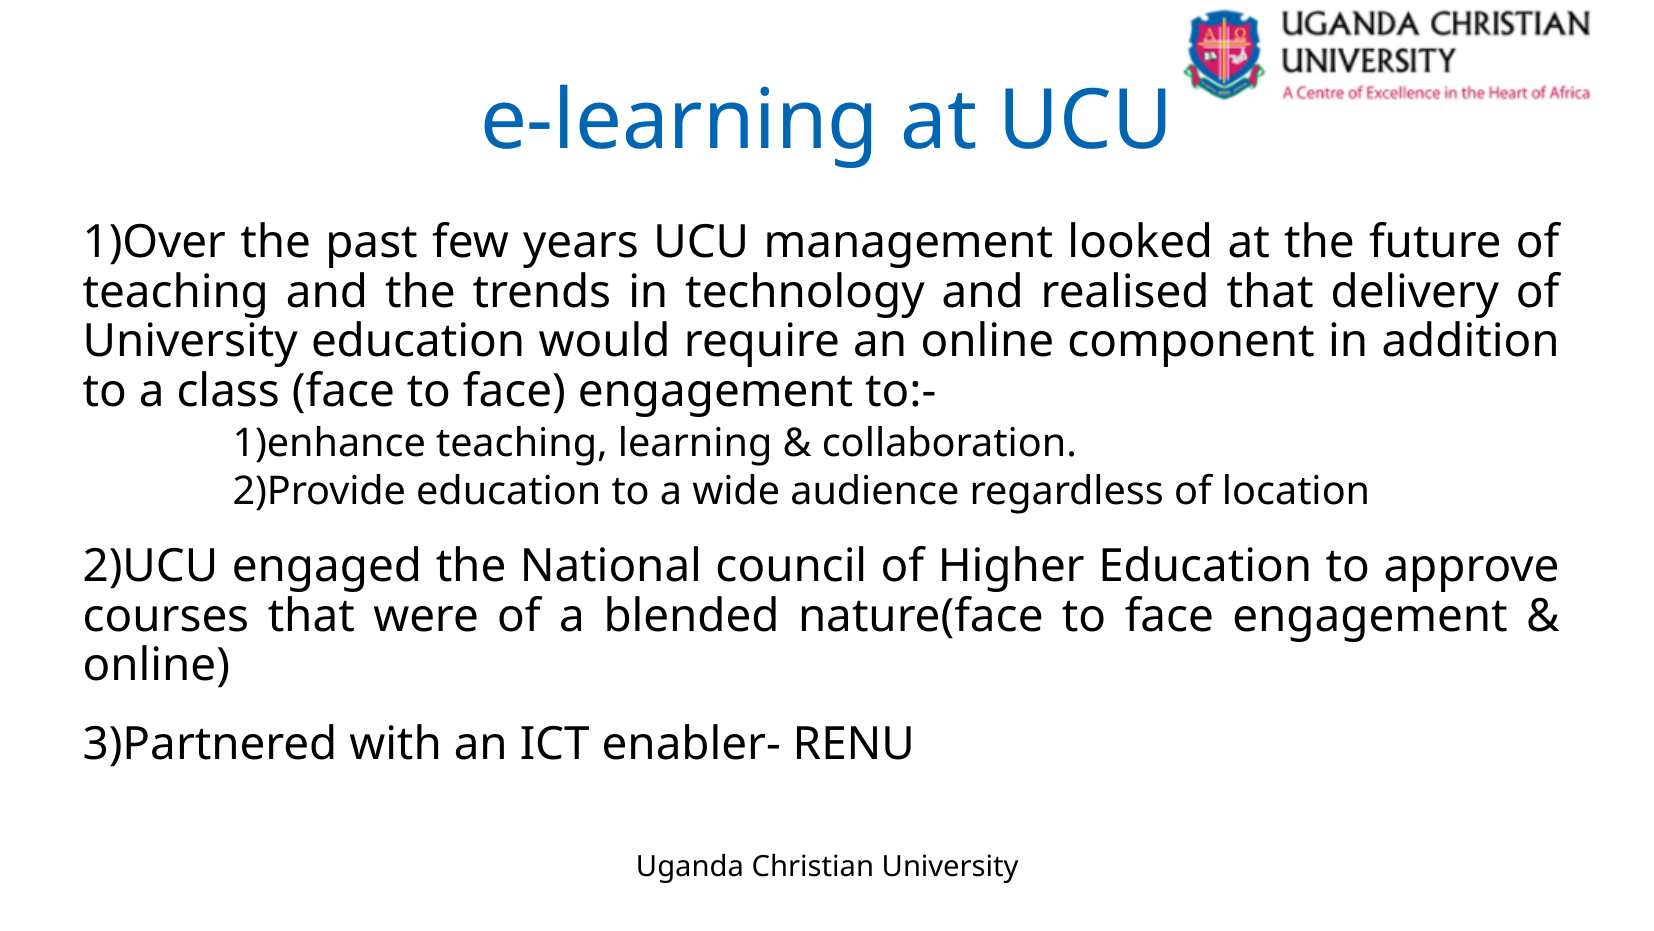

# e-learning at UCU
Over the past few years UCU management looked at the future of teaching and the trends in technology and realised that delivery of University education would require an online component in addition to a class (face to face) engagement to:-
enhance teaching, learning & collaboration.
Provide education to a wide audience regardless of location
UCU engaged the National council of Higher Education to approve courses that were of a blended nature(face to face engagement & online)
Partnered with an ICT enabler- RENU
Uganda Christian University